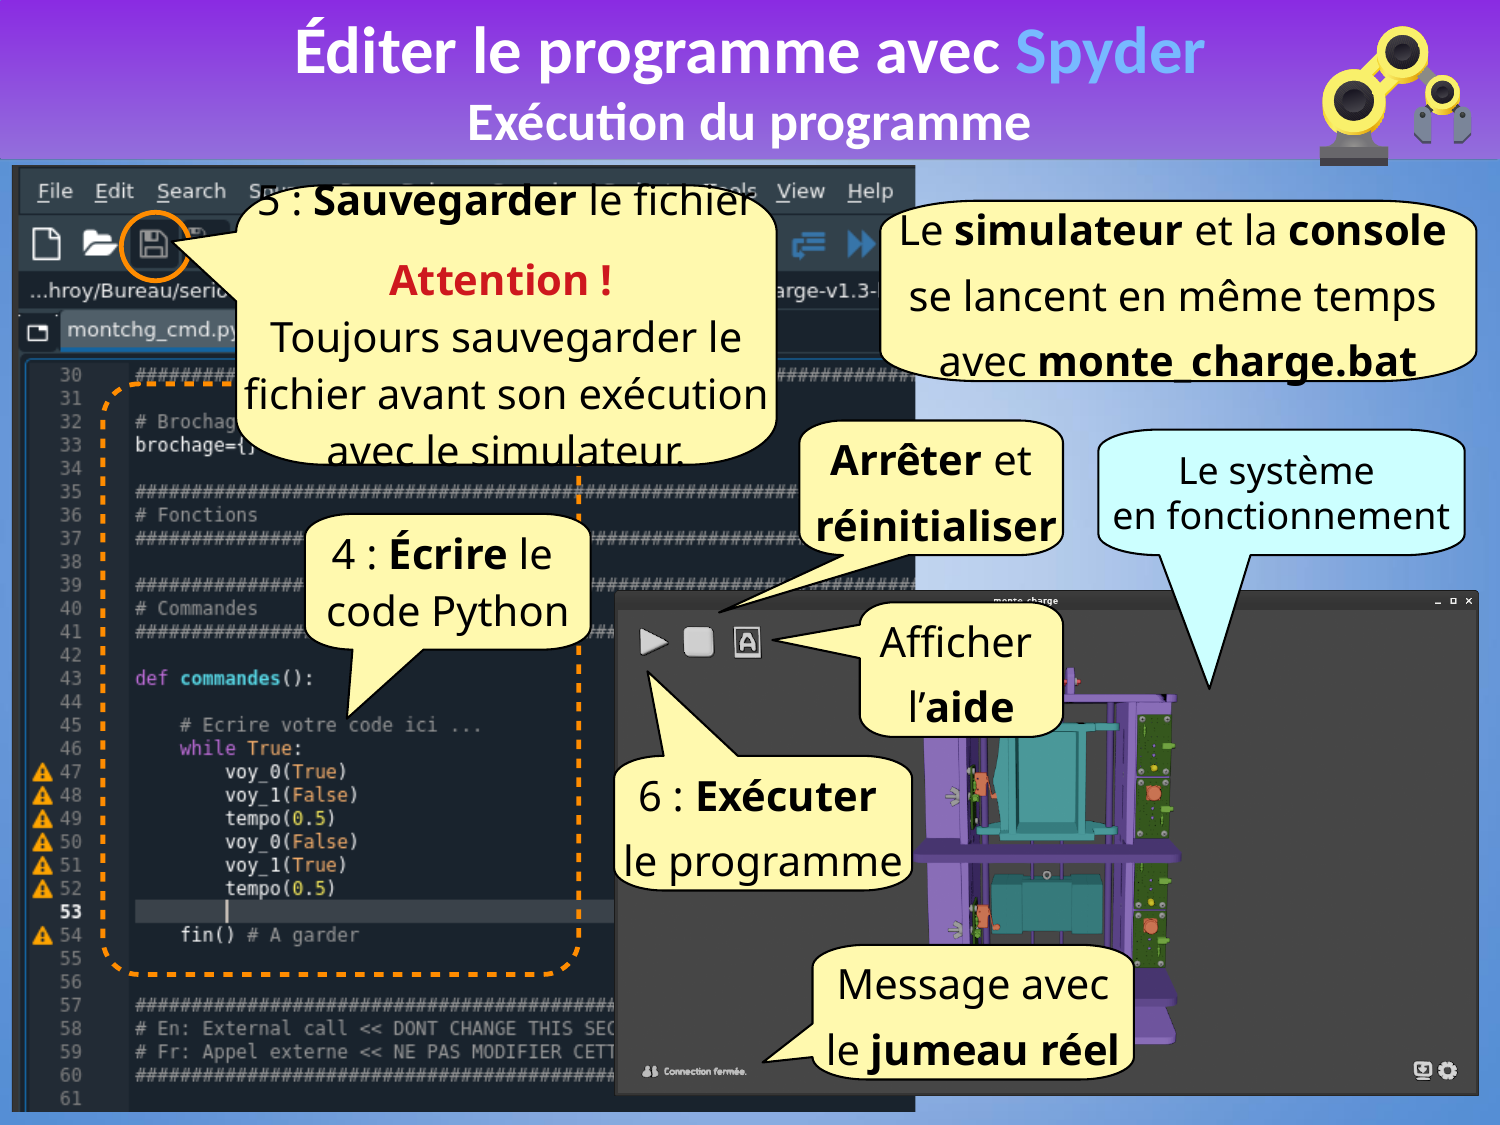

Éditer le programme avec Spyder
Exécution du programme
5 : Sauvegarder le fichier
Attention !
Toujours sauvegarder le
fichier avant son exécution
avec le simulateur.
Le simulateur et la console
se lancent en même temps
avec monte_charge.bat
Arrêter et
 réinitialiser
Le système
en fonctionnement
4 : Écrire le
code Python
Afficher
l’aide
6 : Exécuter
le programme
Message avec
le jumeau réel